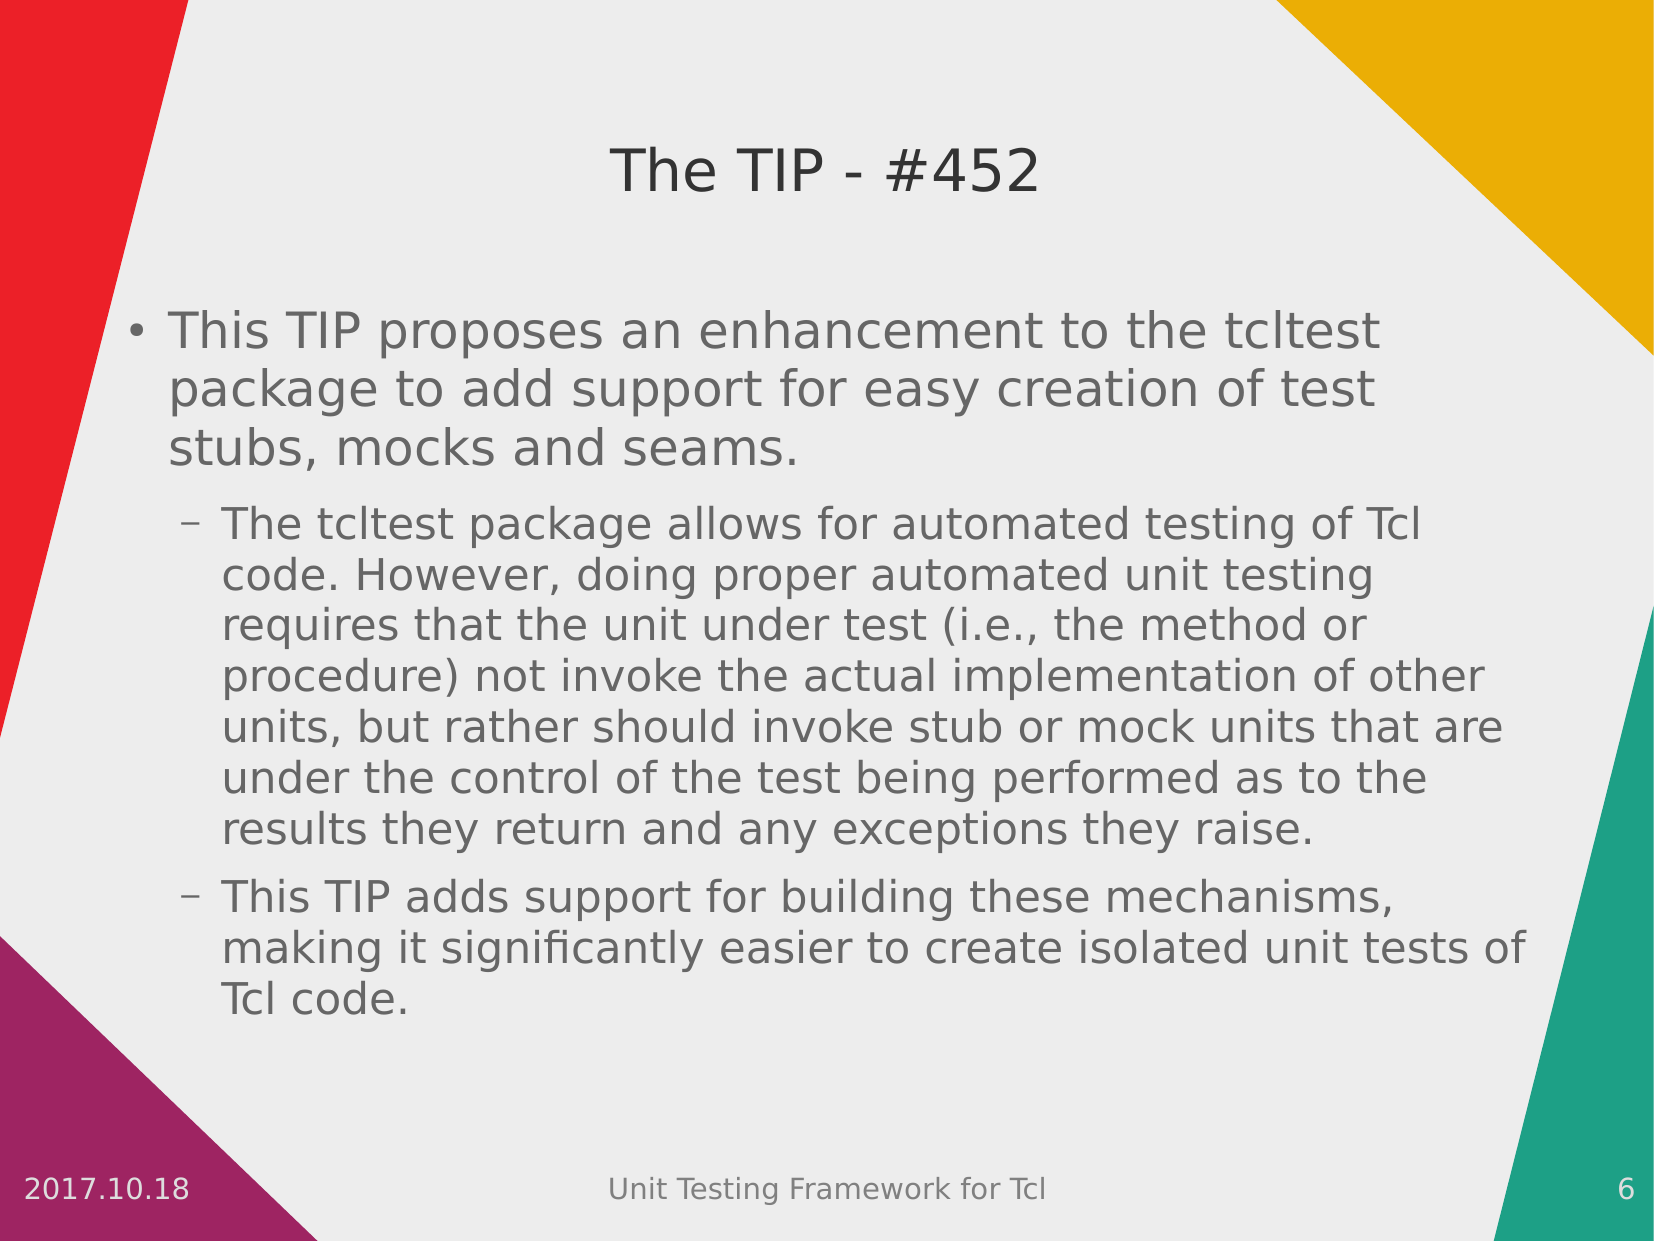

# The TIP - #452
This TIP proposes an enhancement to the tcltest package to add support for easy creation of test stubs, mocks and seams.
The tcltest package allows for automated testing of Tcl code. However, doing proper automated unit testing requires that the unit under test (i.e., the method or procedure) not invoke the actual implementation of other units, but rather should invoke stub or mock units that are under the control of the test being performed as to the results they return and any exceptions they raise.
This TIP adds support for building these mechanisms, making it significantly easier to create isolated unit tests of Tcl code.
2017.10.18
Unit Testing Framework for Tcl
6